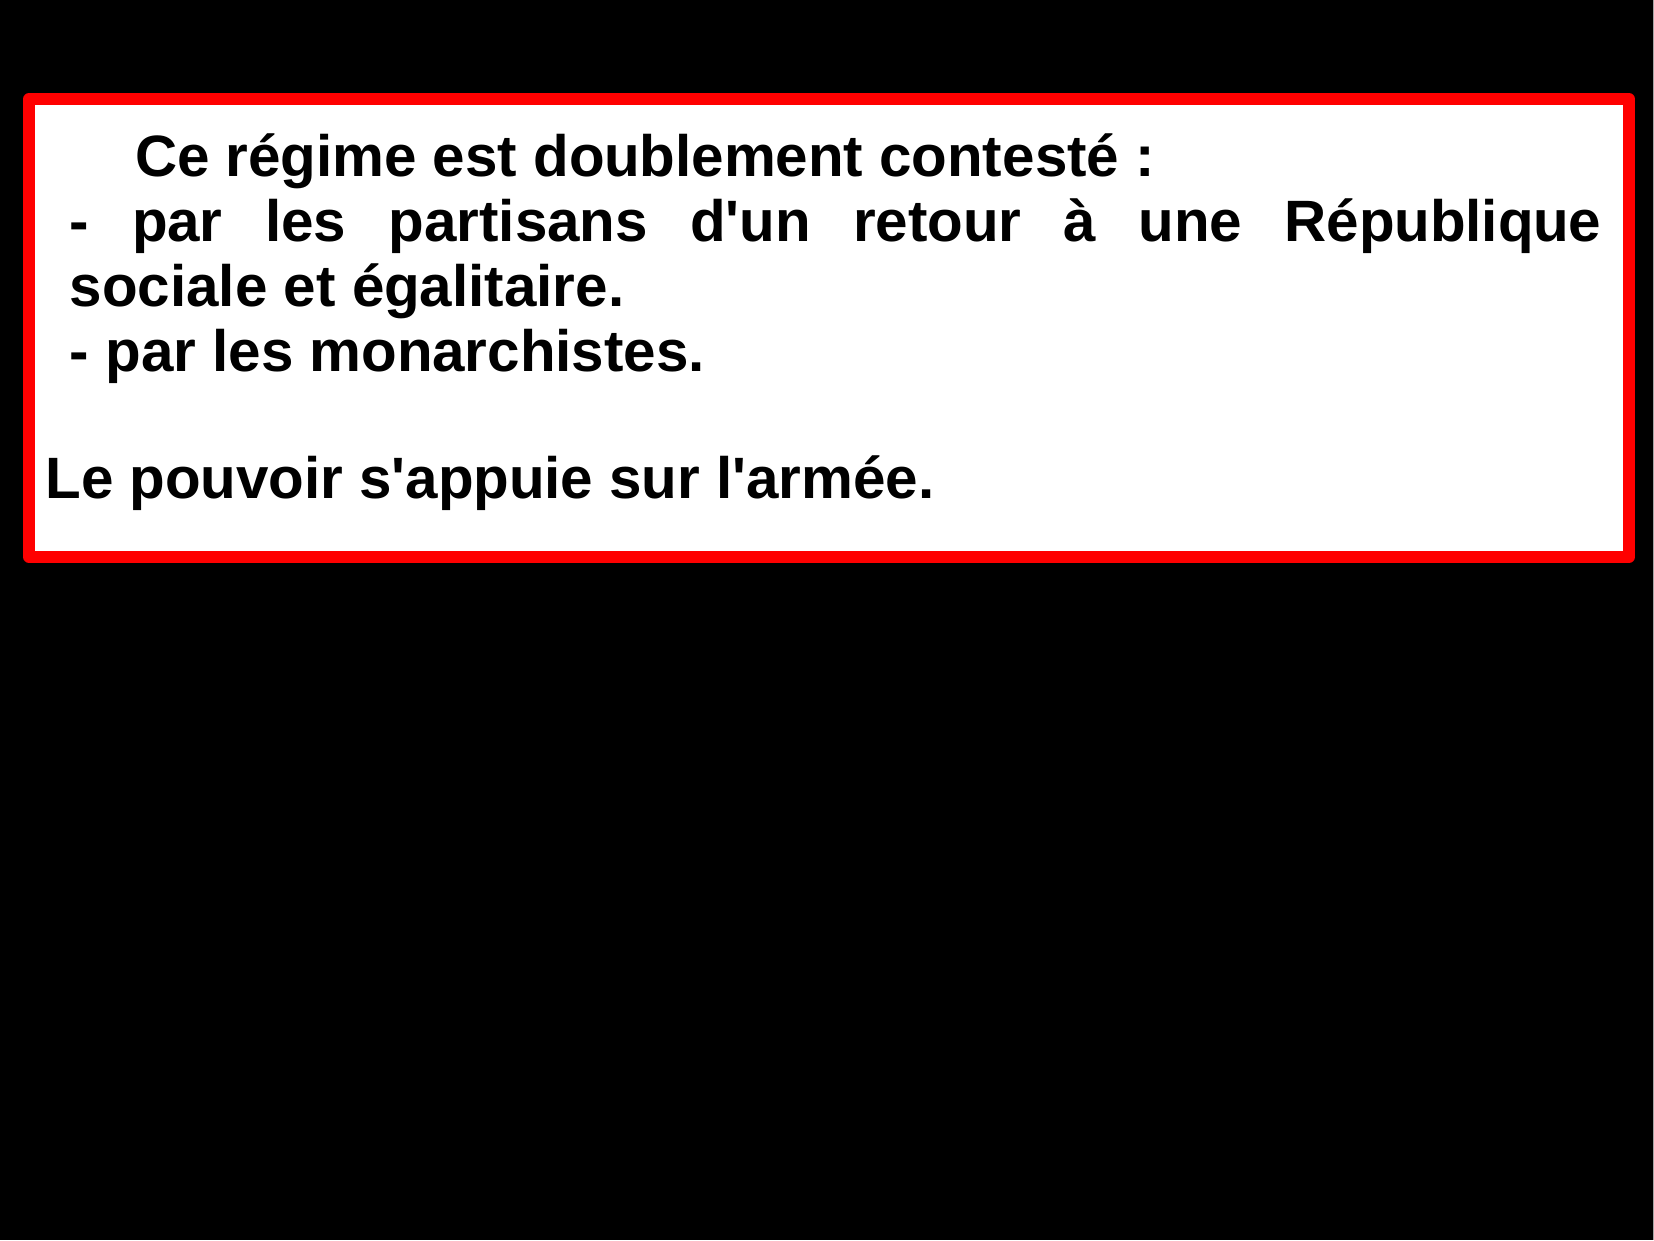

Ce régime est doublement contesté :
- par les partisans d'un retour à une République sociale et égalitaire.
- par les monarchistes.
Le pouvoir s'appuie sur l'armée.